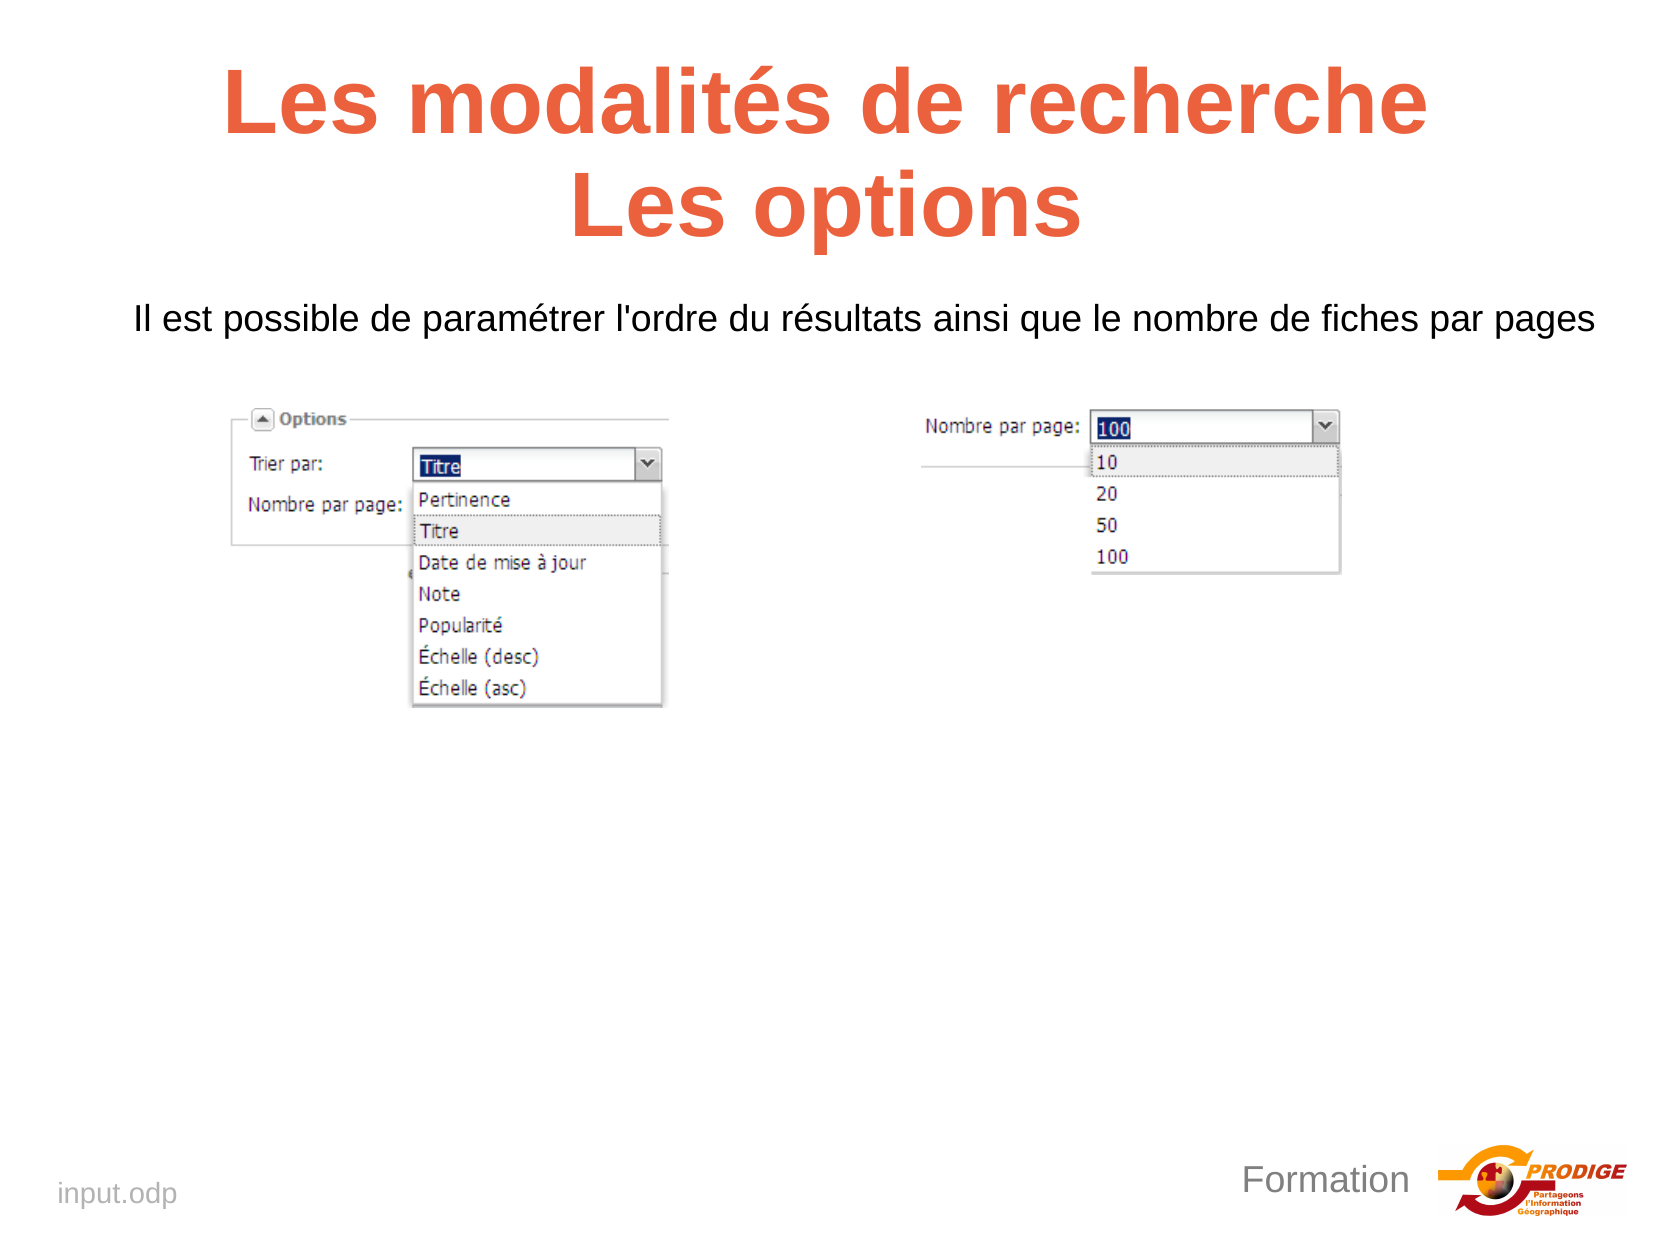

# Les modalités de recherche Les options
Il est possible de paramétrer l'ordre du résultats ainsi que le nombre de fiches par pages